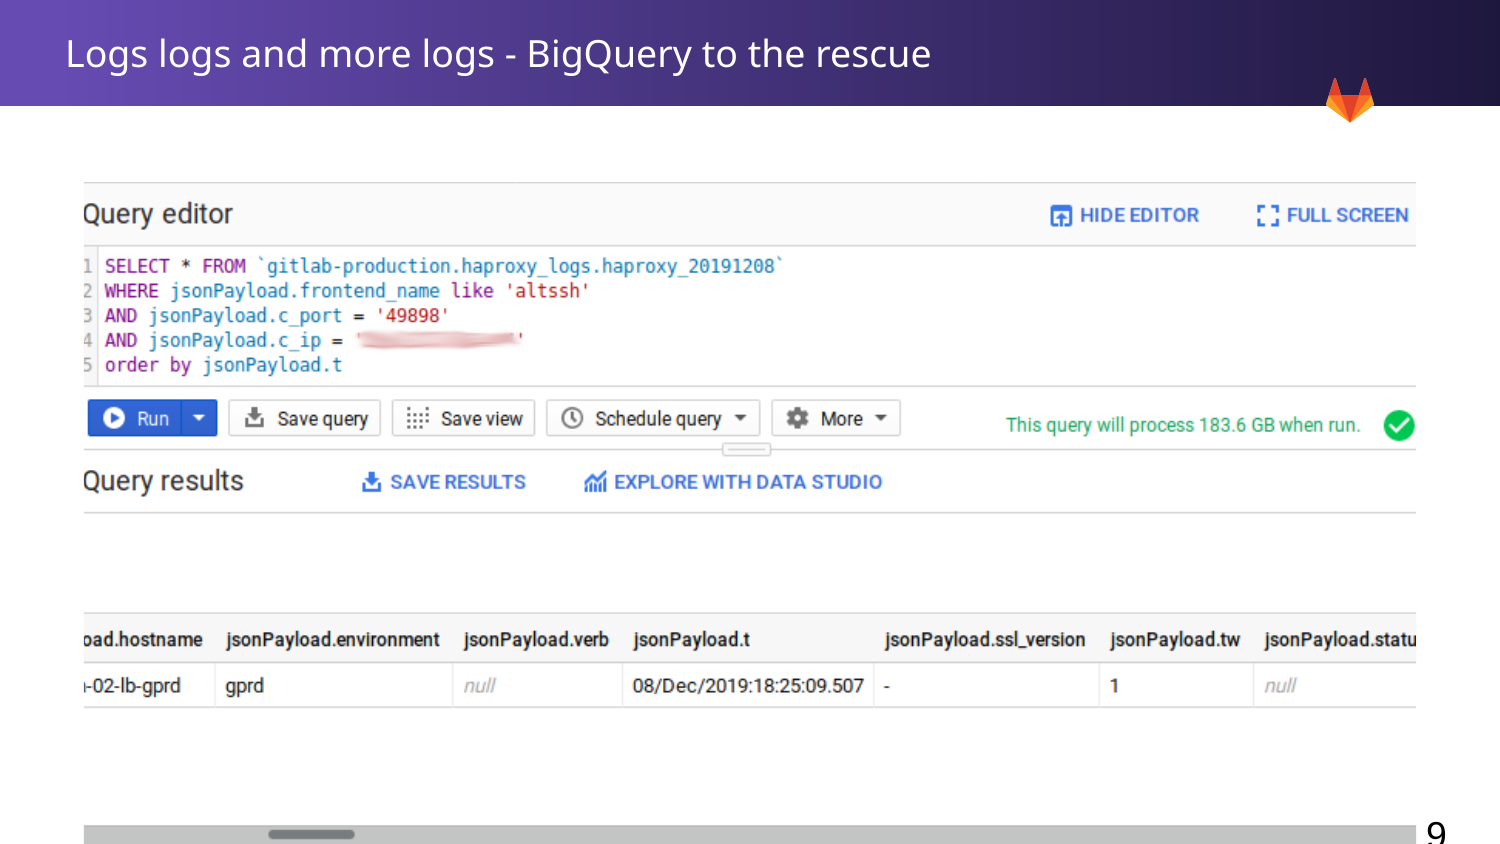

# Logs logs and more logs - BigQuery to the rescue